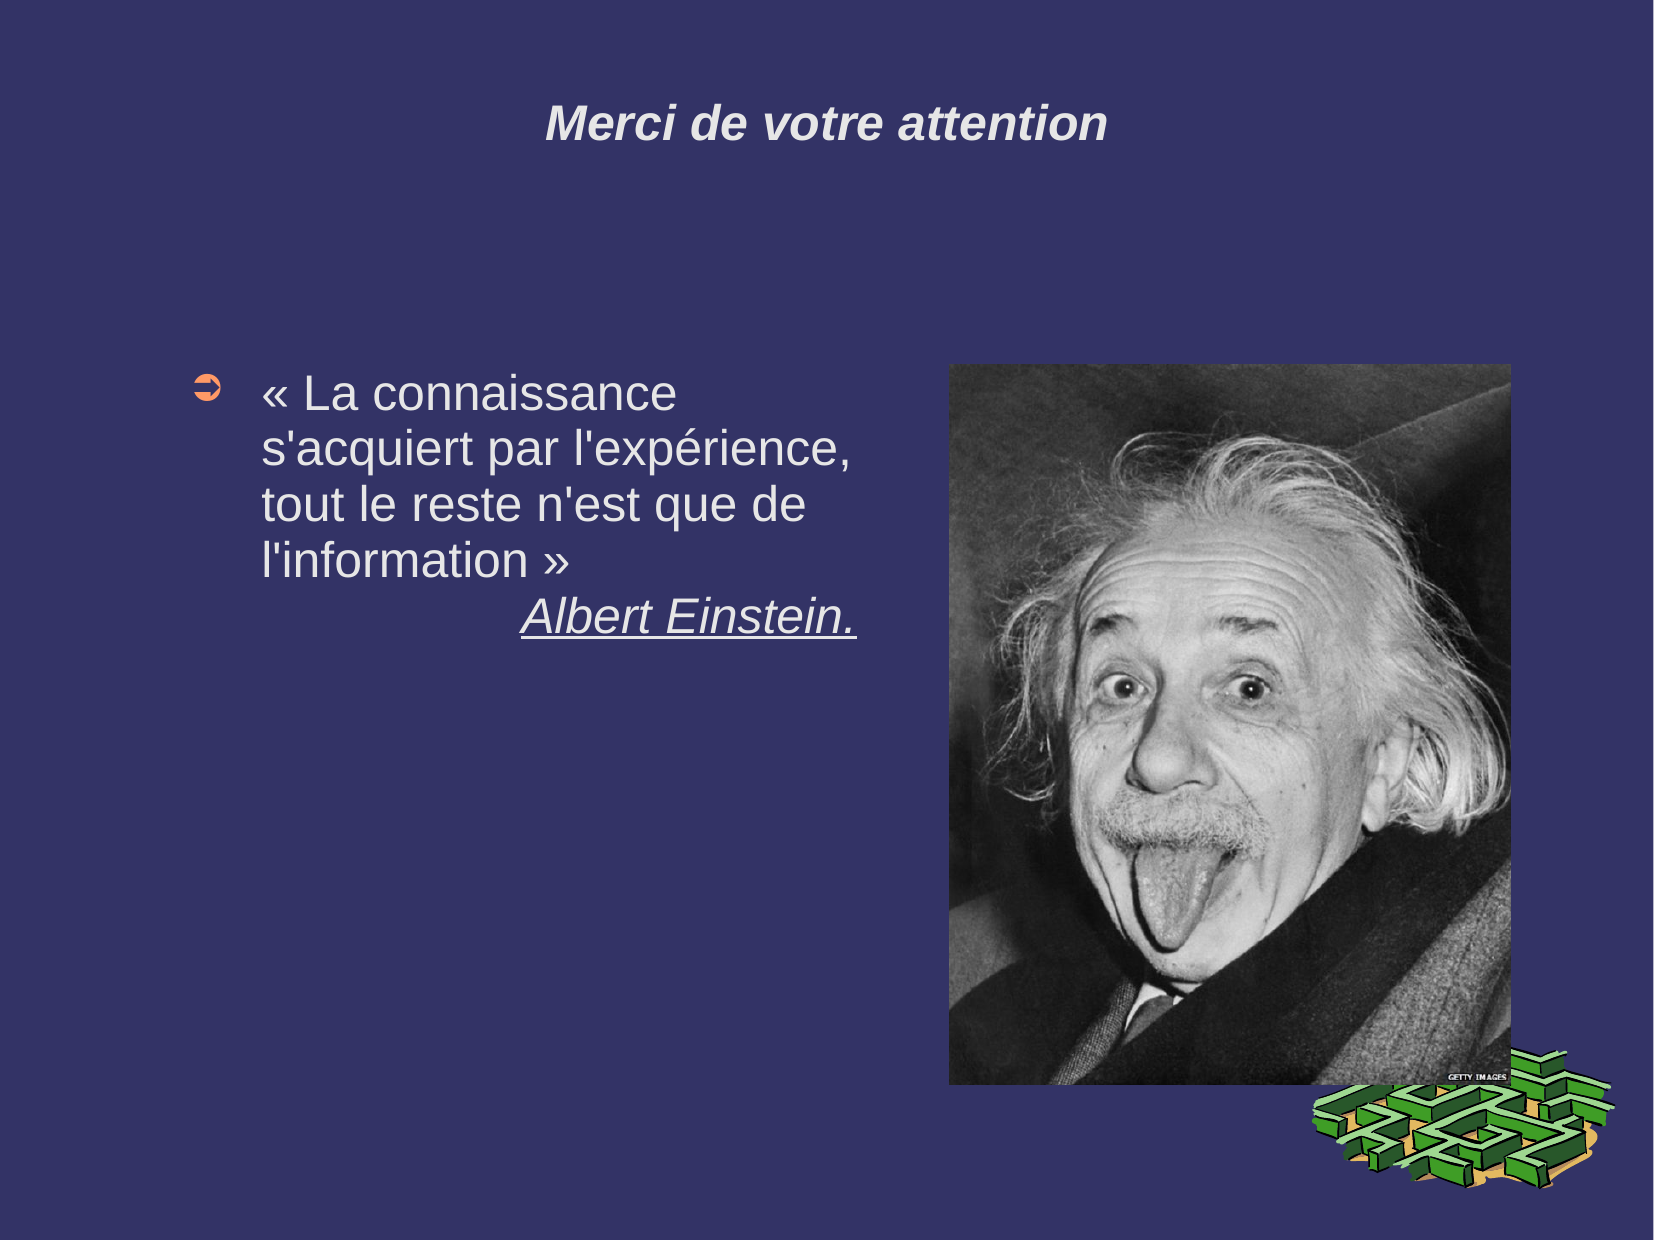

# Merci de votre attention
« La connaissance s'acquiert par l'expérience, tout le reste n'est que de l'information »
Albert Einstein.